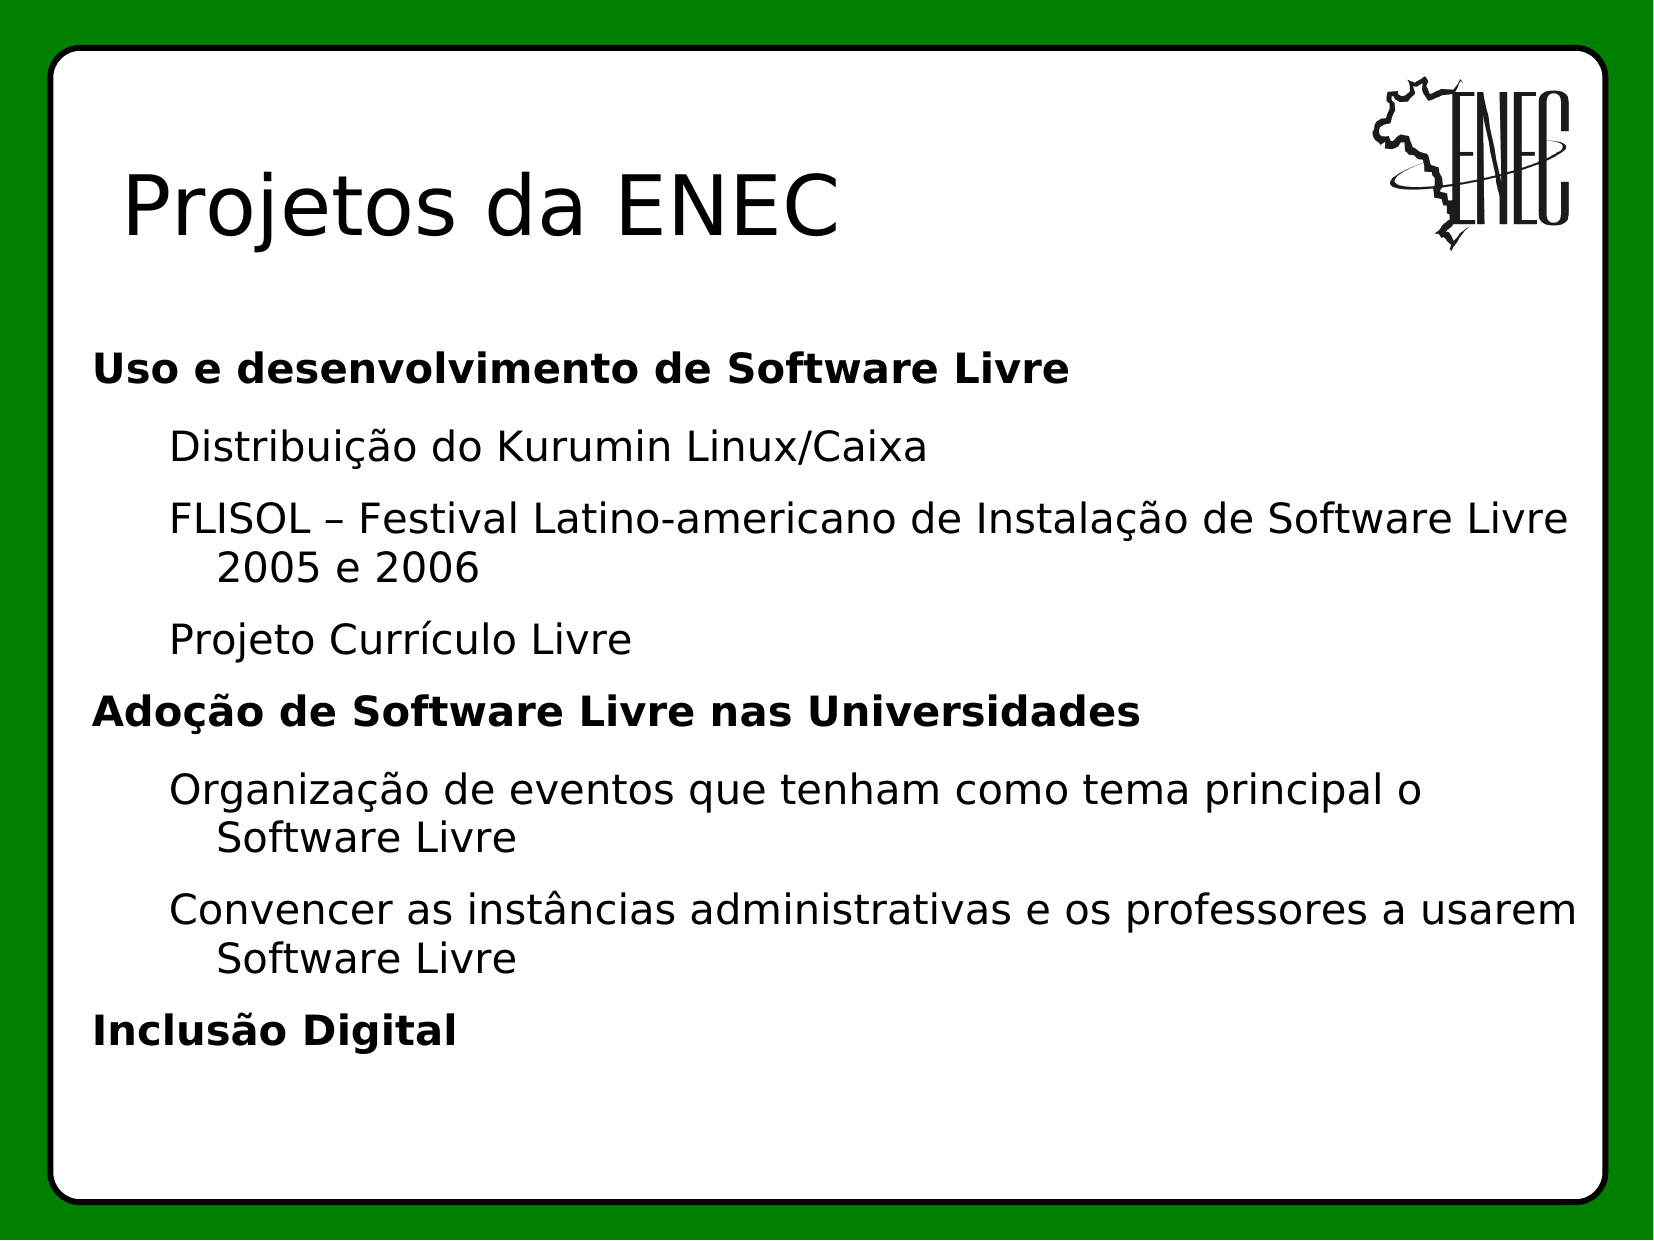

# Projetos da ENEC
Uso e desenvolvimento de Software Livre
Distribuição do Kurumin Linux/Caixa
FLISOL – Festival Latino-americano de Instalação de Software Livre 2005 e 2006
Projeto Currículo Livre
Adoção de Software Livre nas Universidades
Organização de eventos que tenham como tema principal o Software Livre
Convencer as instâncias administrativas e os professores a usarem Software Livre
Inclusão Digital